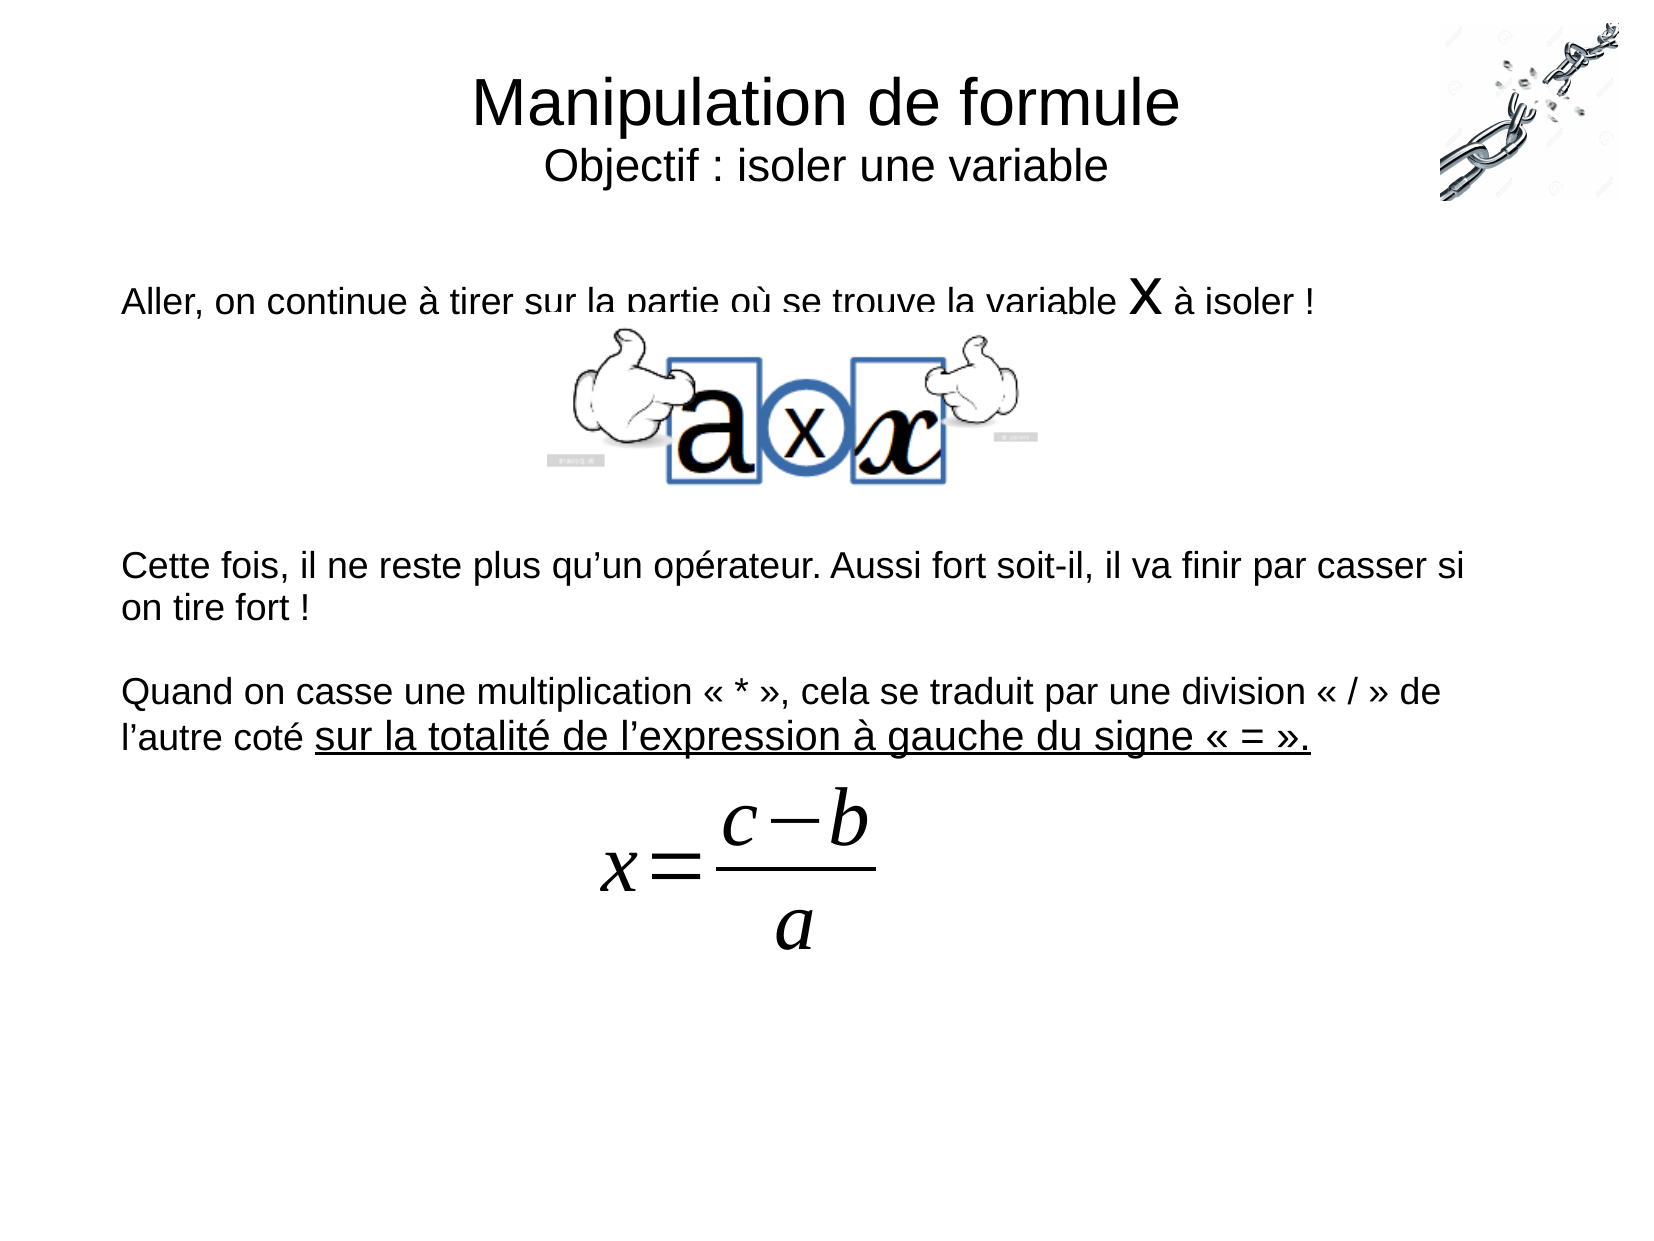

# Manipulation de formule Objectif : isoler une variable
Aller, on continue à tirer sur la partie où se trouve la variable x à isoler !
Cette fois, il ne reste plus qu’un opérateur. Aussi fort soit-il, il va finir par casser si on tire fort !
Quand on casse une multiplication « * », cela se traduit par une division « / » de l’autre coté sur la totalité de l’expression à gauche du signe « = ».